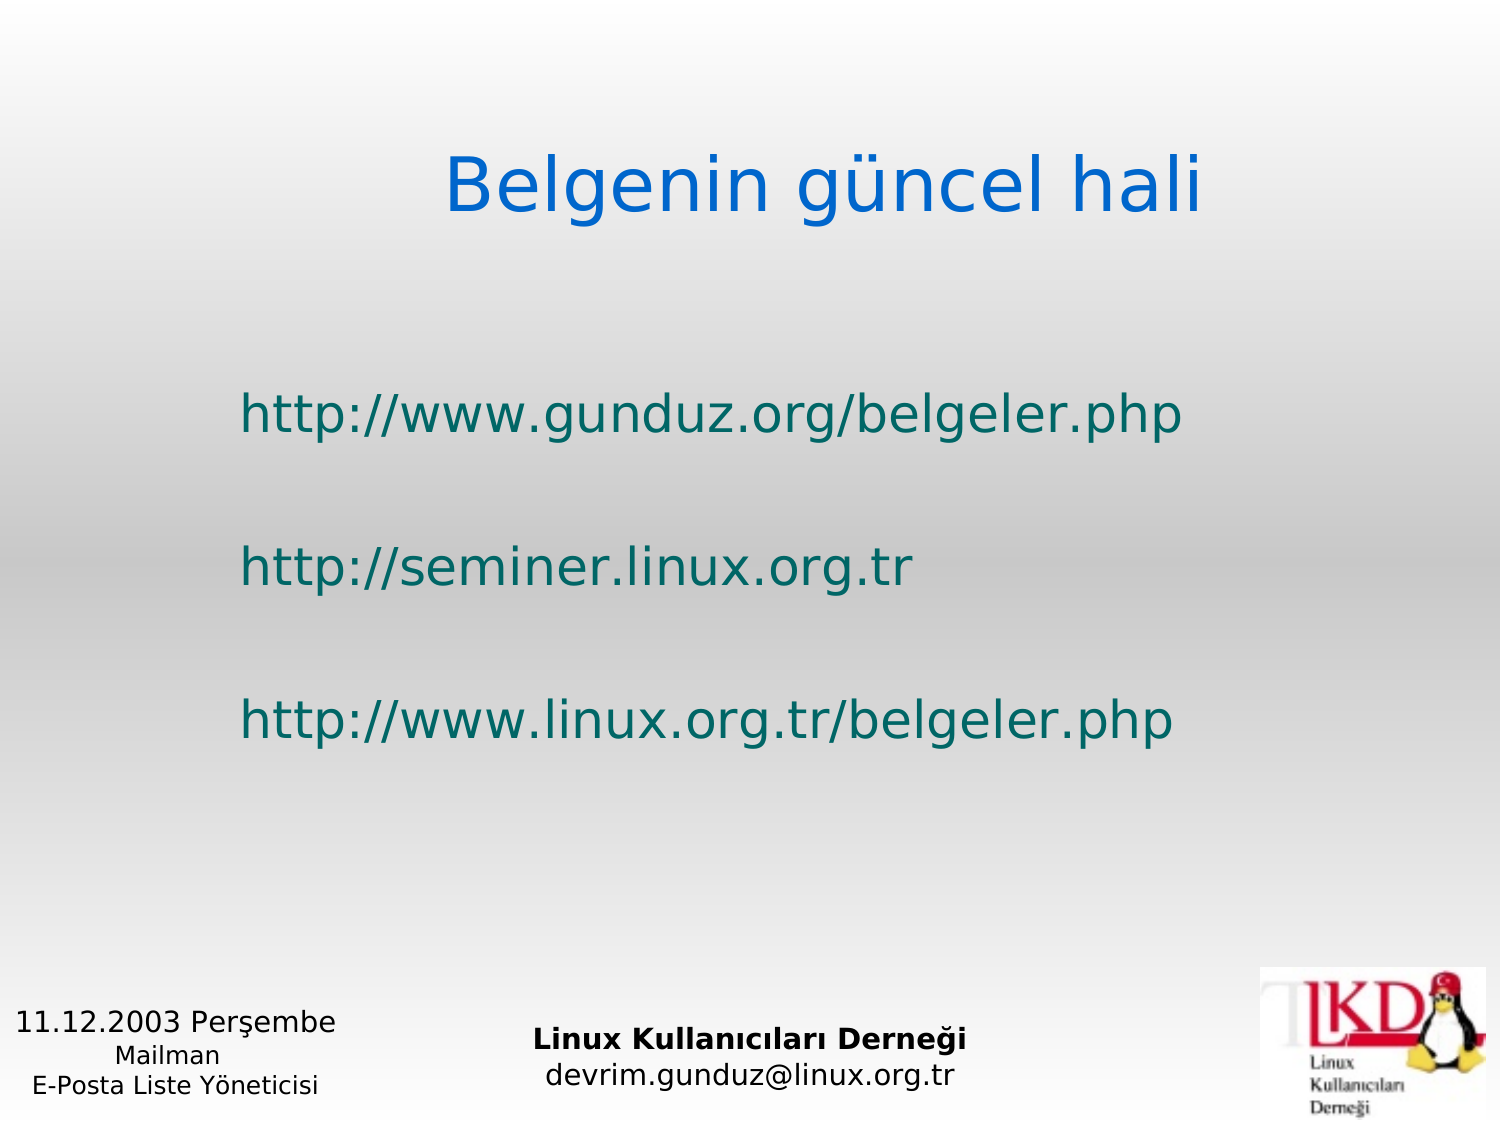

# Belgenin güncel hali
http://www.gunduz.org/belgeler.php
http://seminer.linux.org.tr
http://www.linux.org.tr/belgeler.php